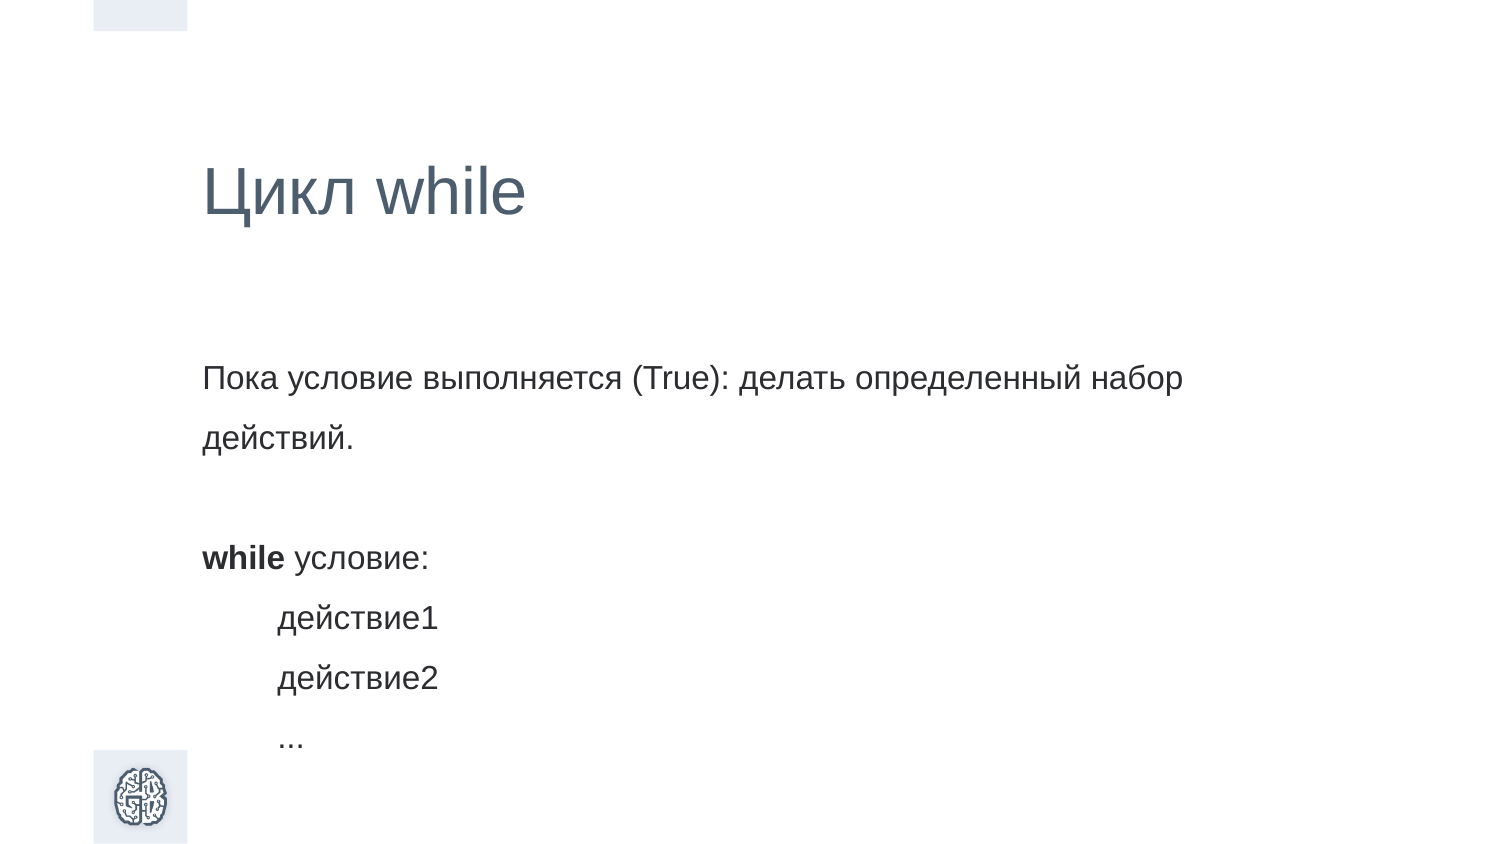

Цикл while
Пока условие выполняется (True): делать определенный набор действий.
while условие:
	действие1
	действие2
	...